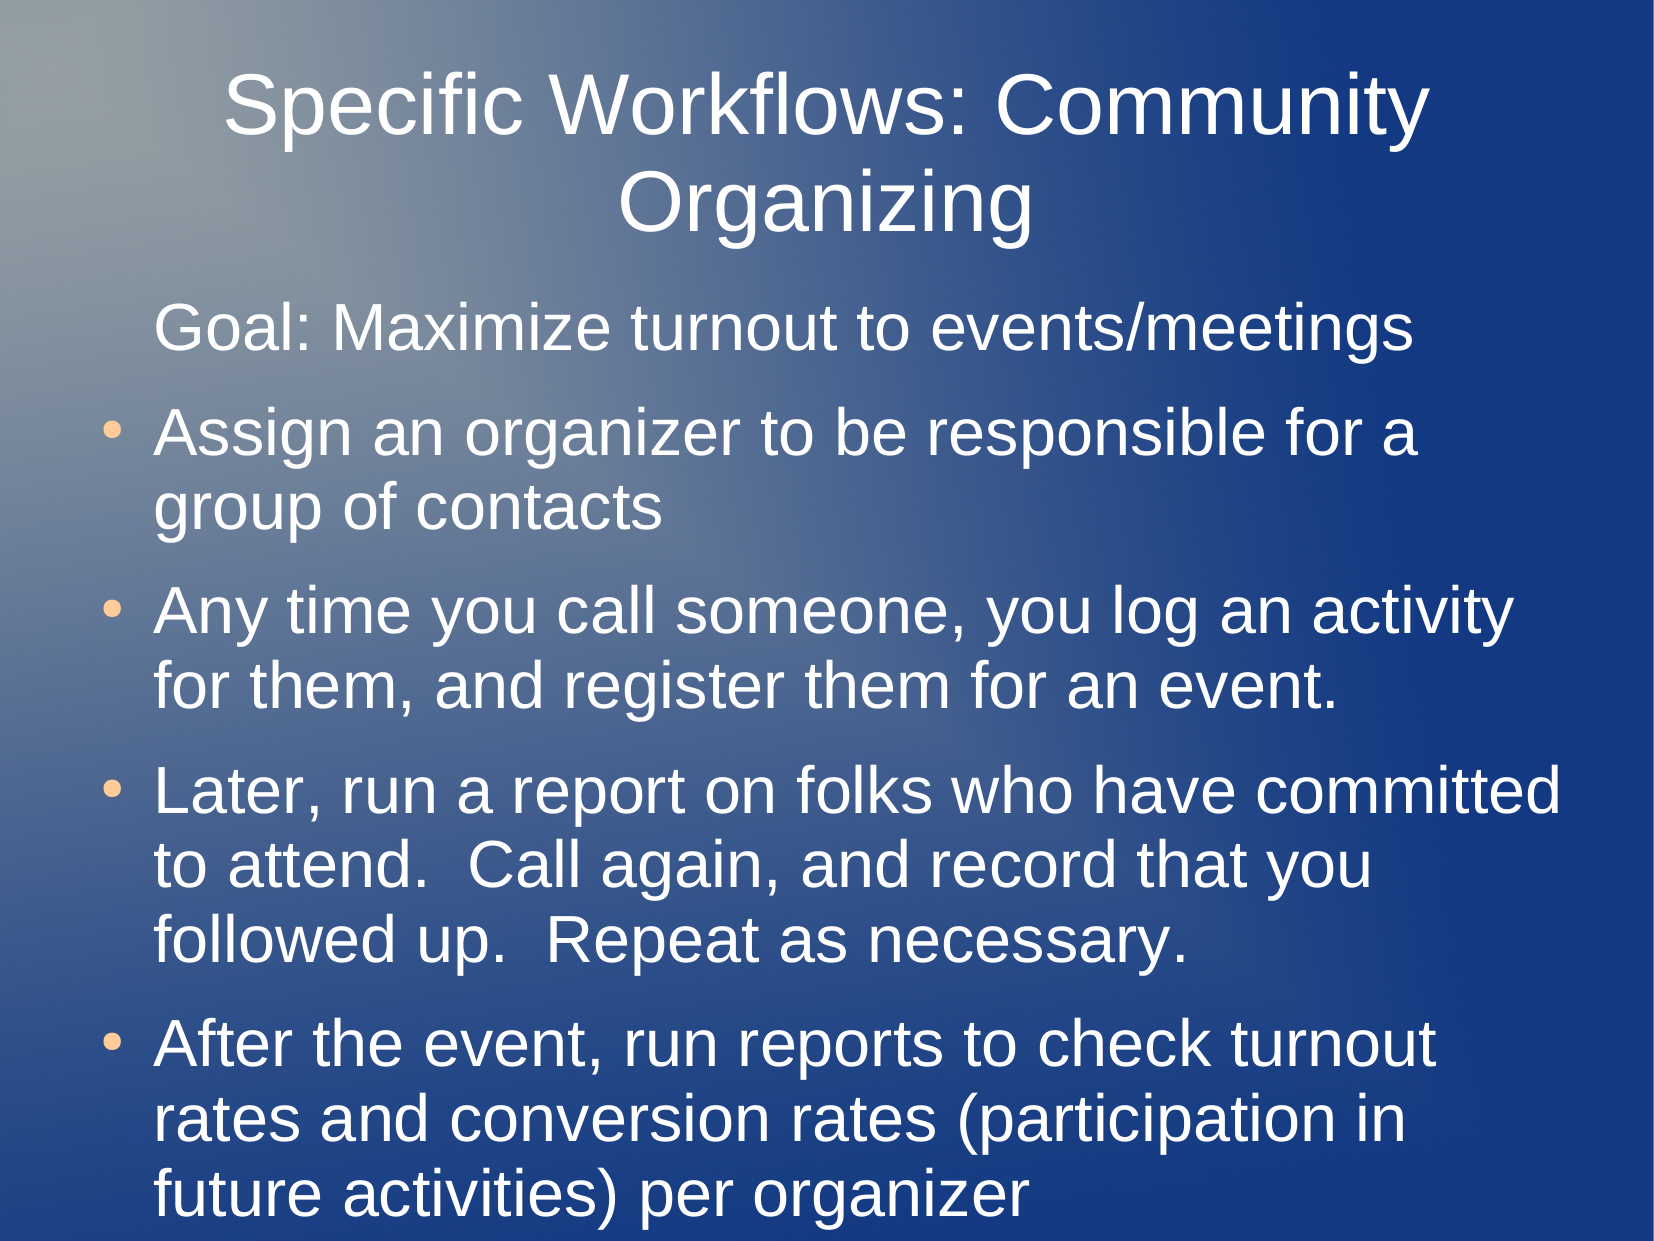

# Specific Workflows: Community Organizing
Goal: Maximize turnout to events/meetings
Assign an organizer to be responsible for a group of contacts
Any time you call someone, you log an activity for them, and register them for an event.
Later, run a report on folks who have committed to attend. Call again, and record that you followed up. Repeat as necessary.
After the event, run reports to check turnout rates and conversion rates (participation in future activities) per organizer